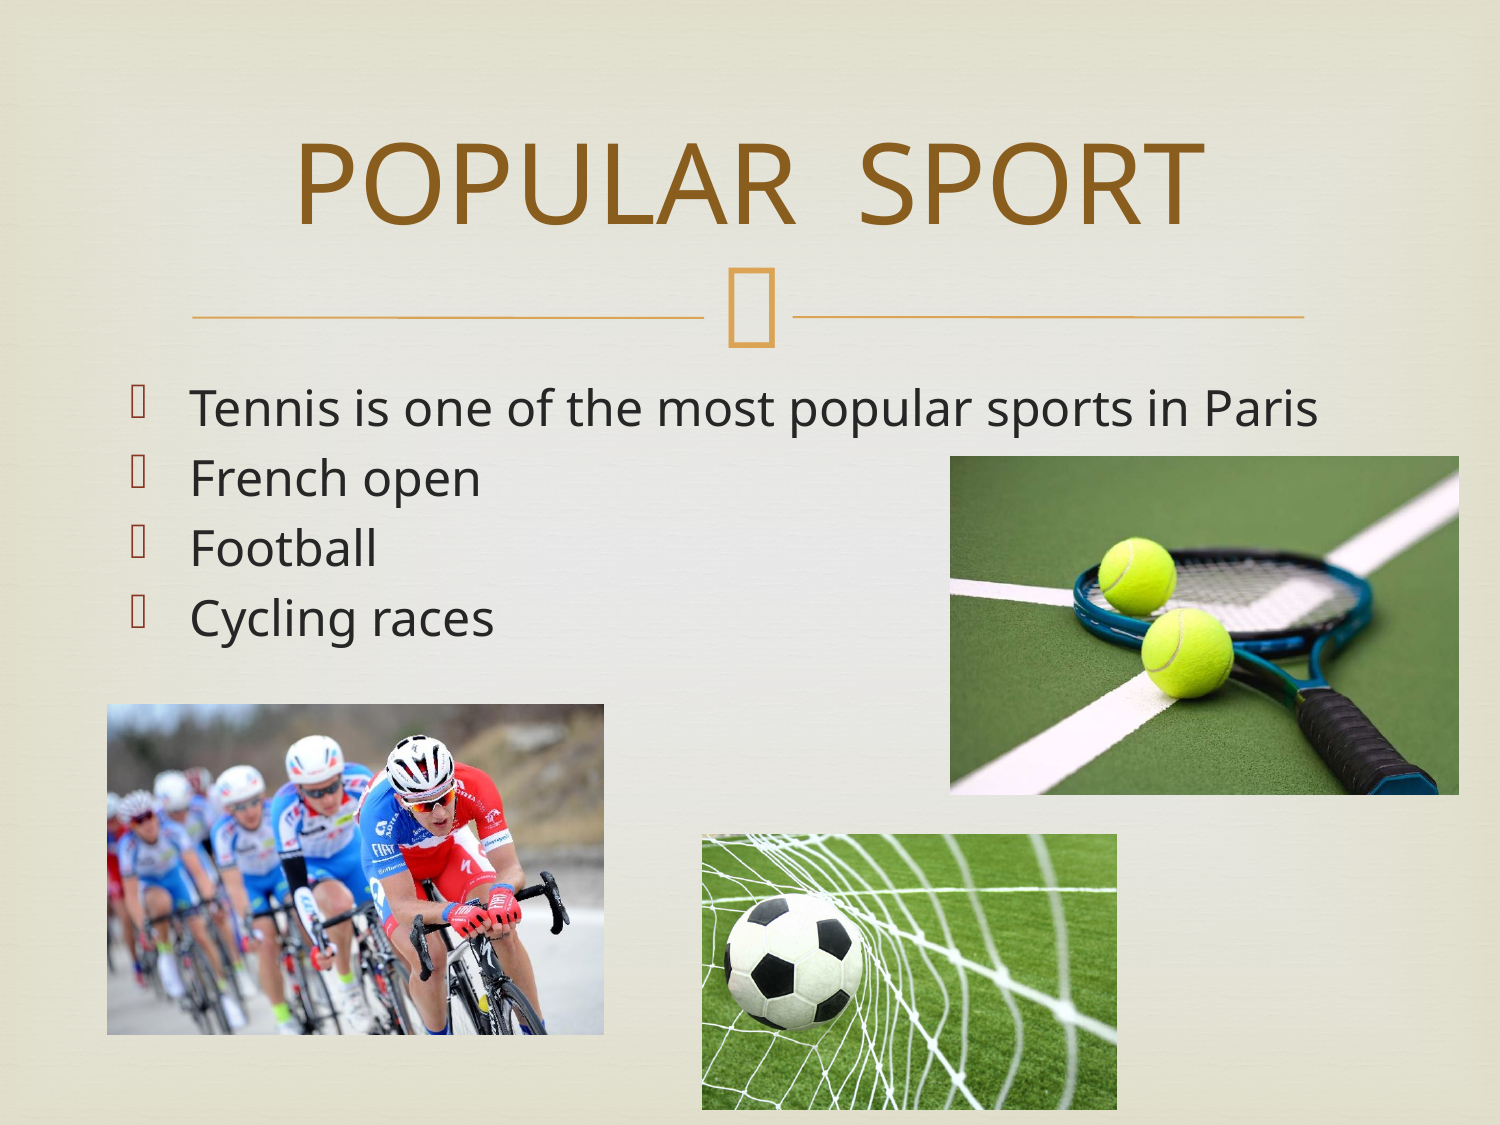

POPULAR SPORT
# Tennis is one of the most popular sports in Paris
French open
Football
Cycling races